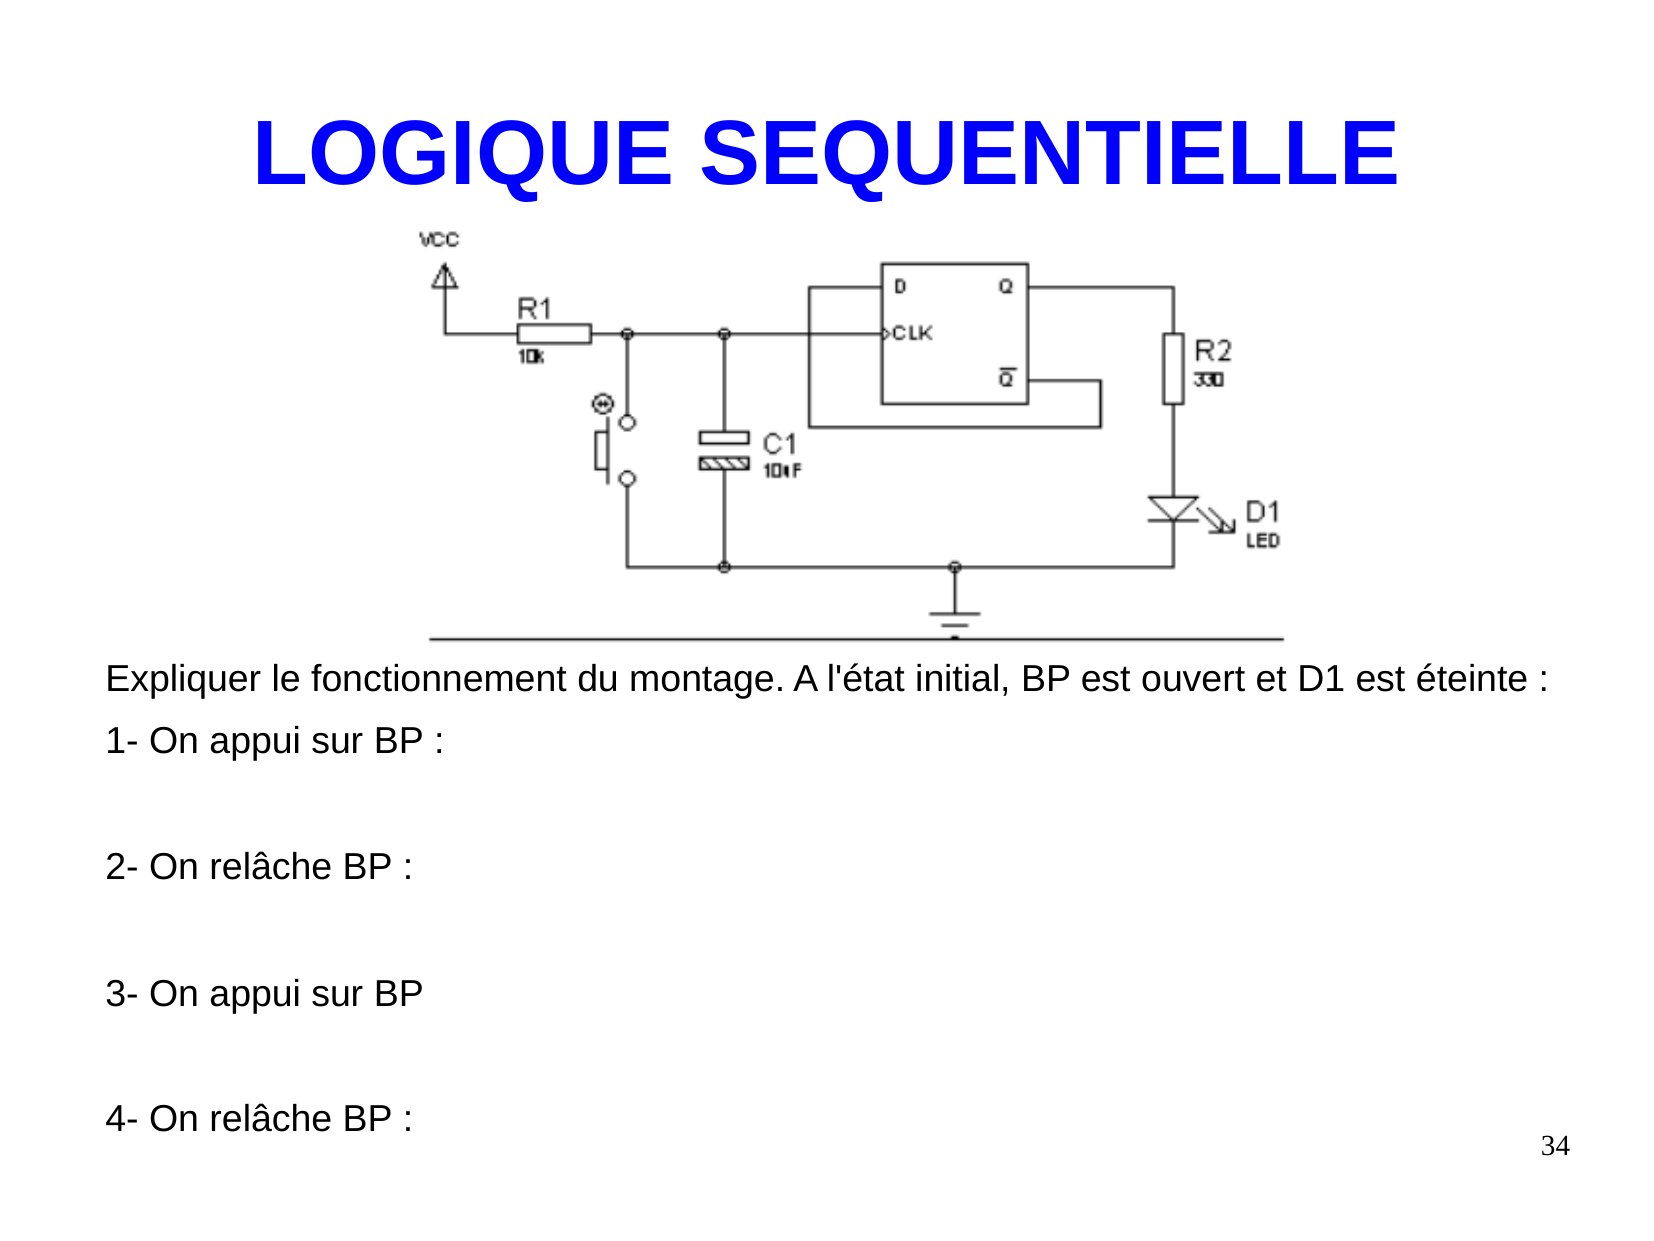

# LOGIQUE SEQUENTIELLE
Expliquer le fonctionnement du montage. A l'état initial, BP est ouvert et D1 est éteinte :
1- On appui sur BP :
2- On relâche BP :
3- On appui sur BP
4- On relâche BP :
34